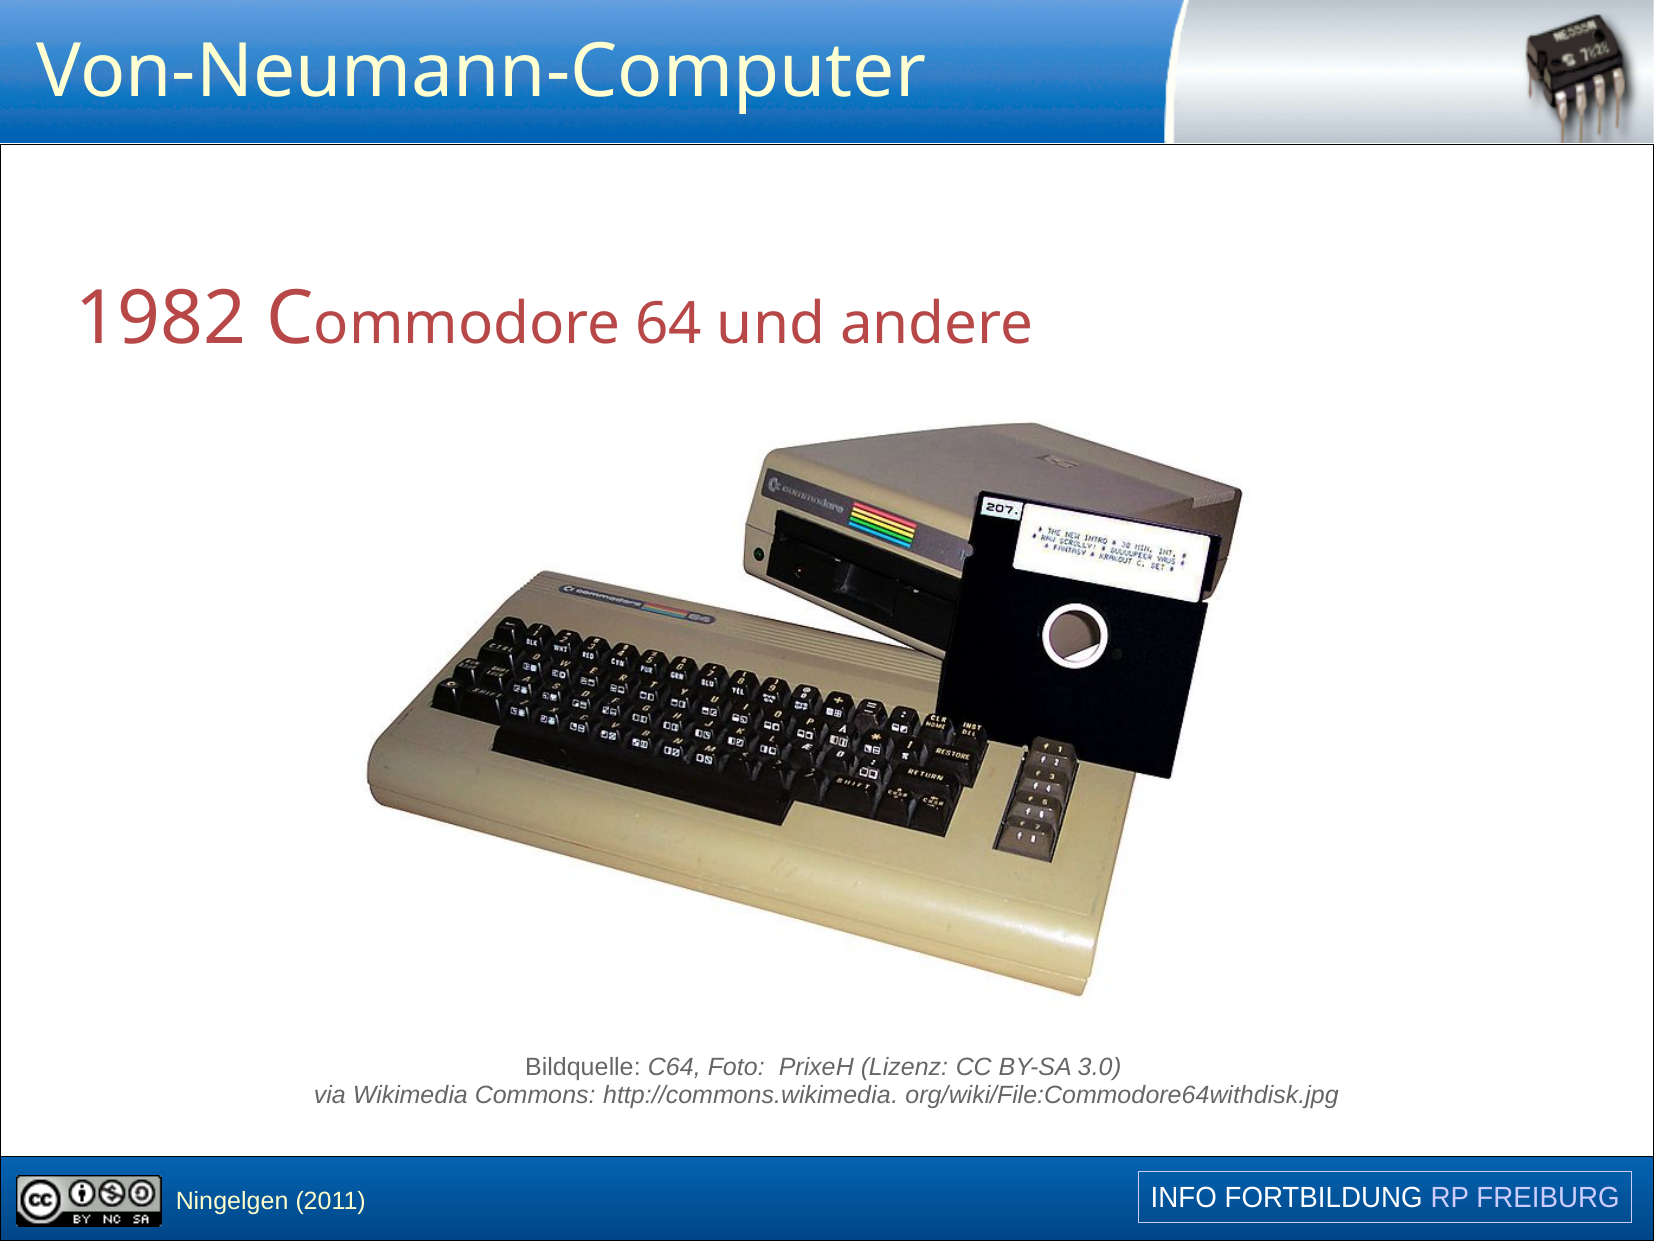

# Von-Neumann-Computer
1982 Commodore 64 und andere
Bildquelle: C64, Foto: PrixeH (Lizenz: CC BY-SA 3.0)
via Wikimedia Commons: http://commons.wikimedia. org/wiki/File:Commodore64withdisk.jpg